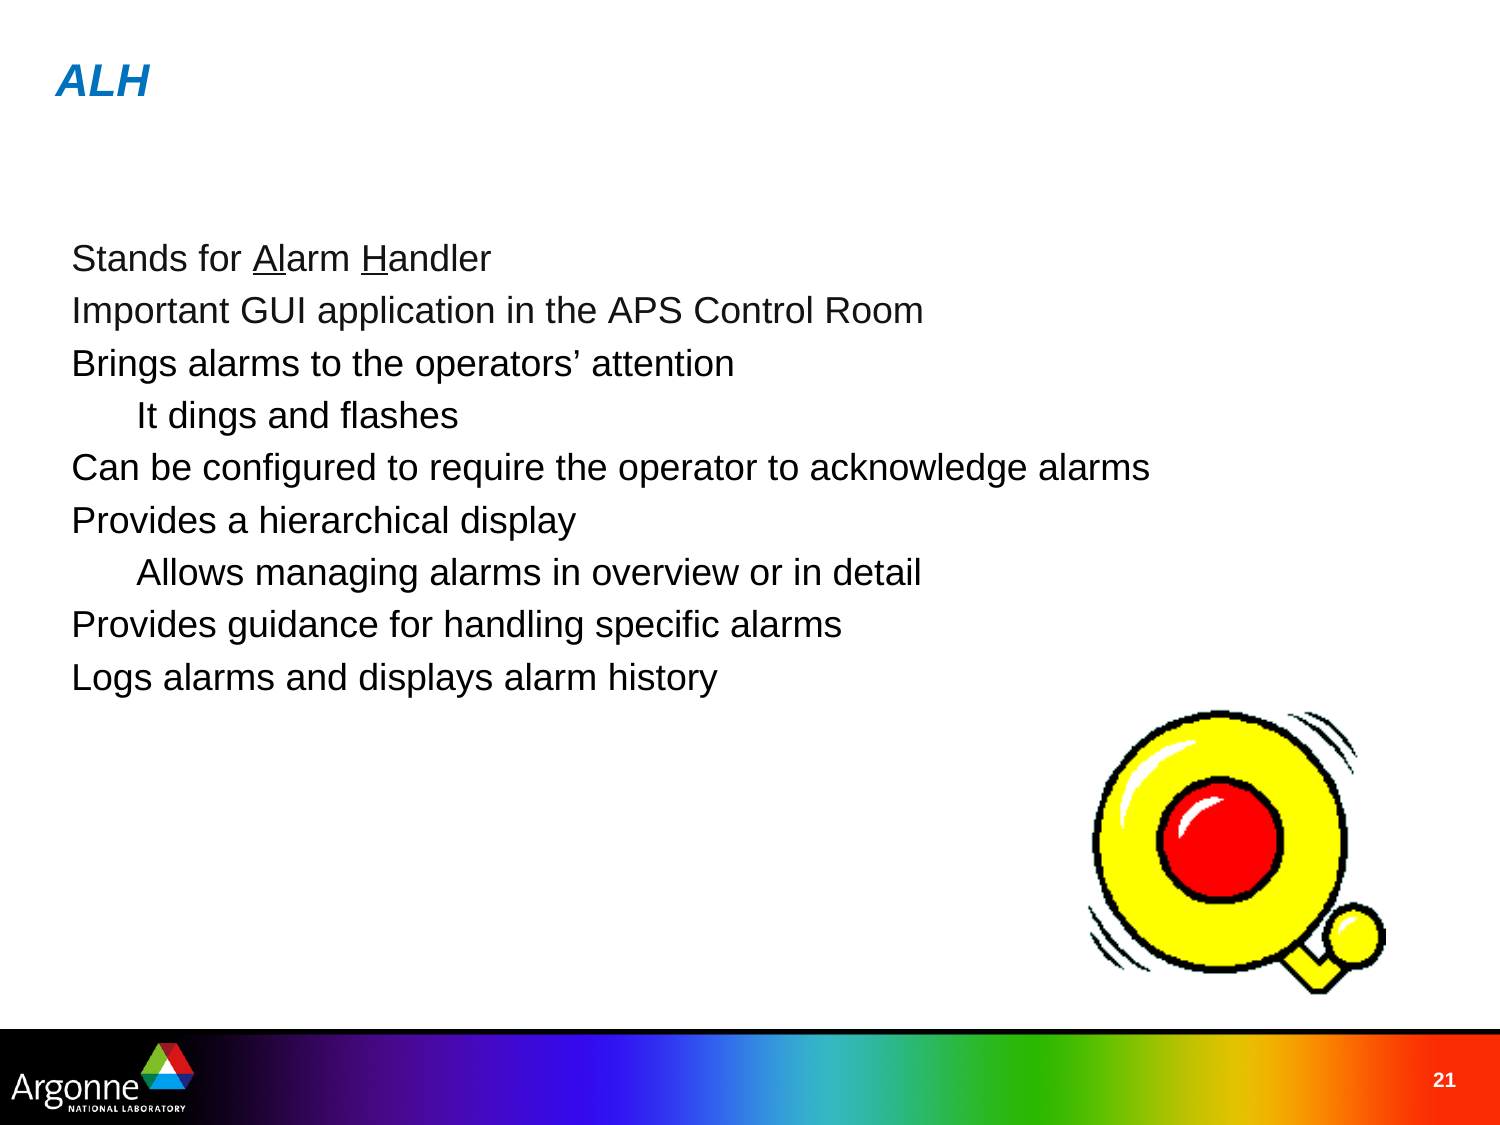

# ALH
Stands for Alarm Handler
Important GUI application in the APS Control Room
Brings alarms to the operators’ attention
It dings and flashes
Can be configured to require the operator to acknowledge alarms
Provides a hierarchical display
Allows managing alarms in overview or in detail
Provides guidance for handling specific alarms
Logs alarms and displays alarm history
21